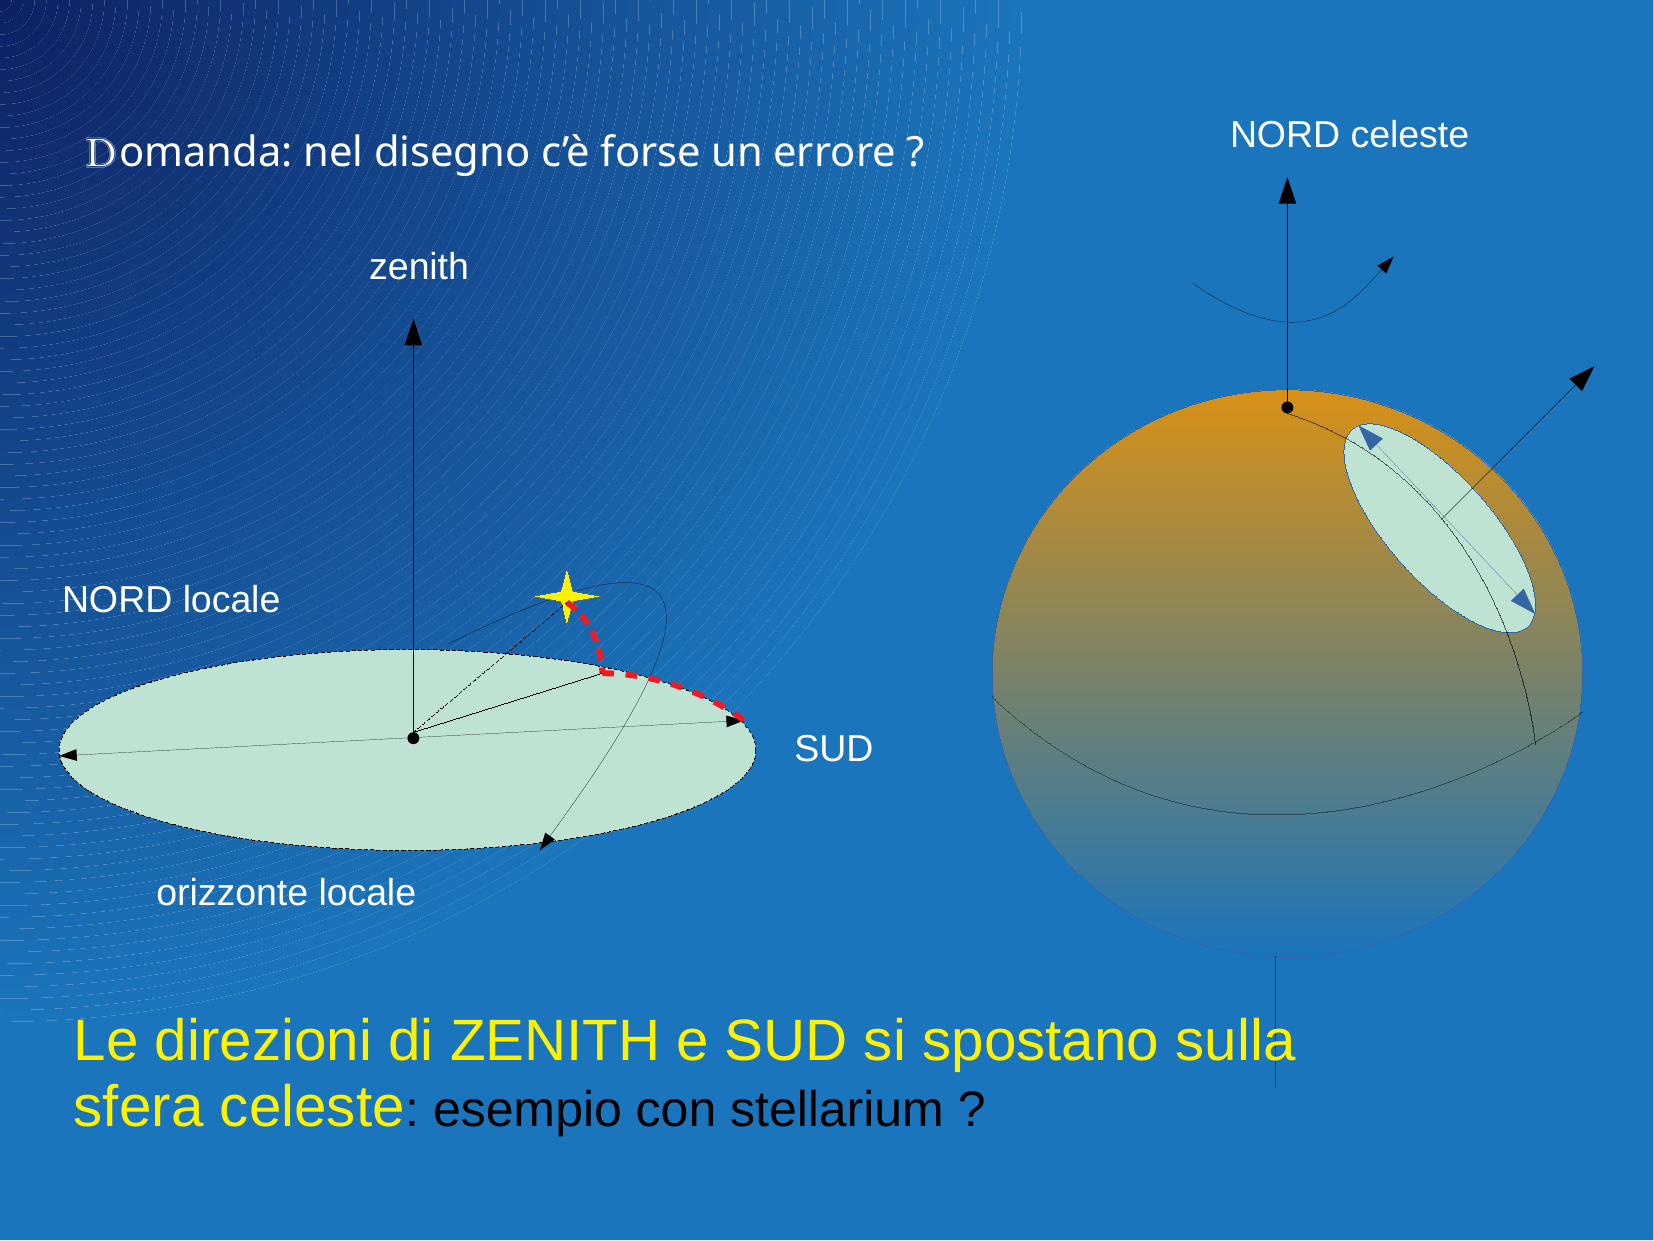

# Domanda: nel disegno c’è forse un errore ?
 NORD celeste
zenith
NORD locale
SUD
orizzonte locale
Le direzioni di ZENITH e SUD si spostano sulla sfera celeste: esempio con stellarium ?